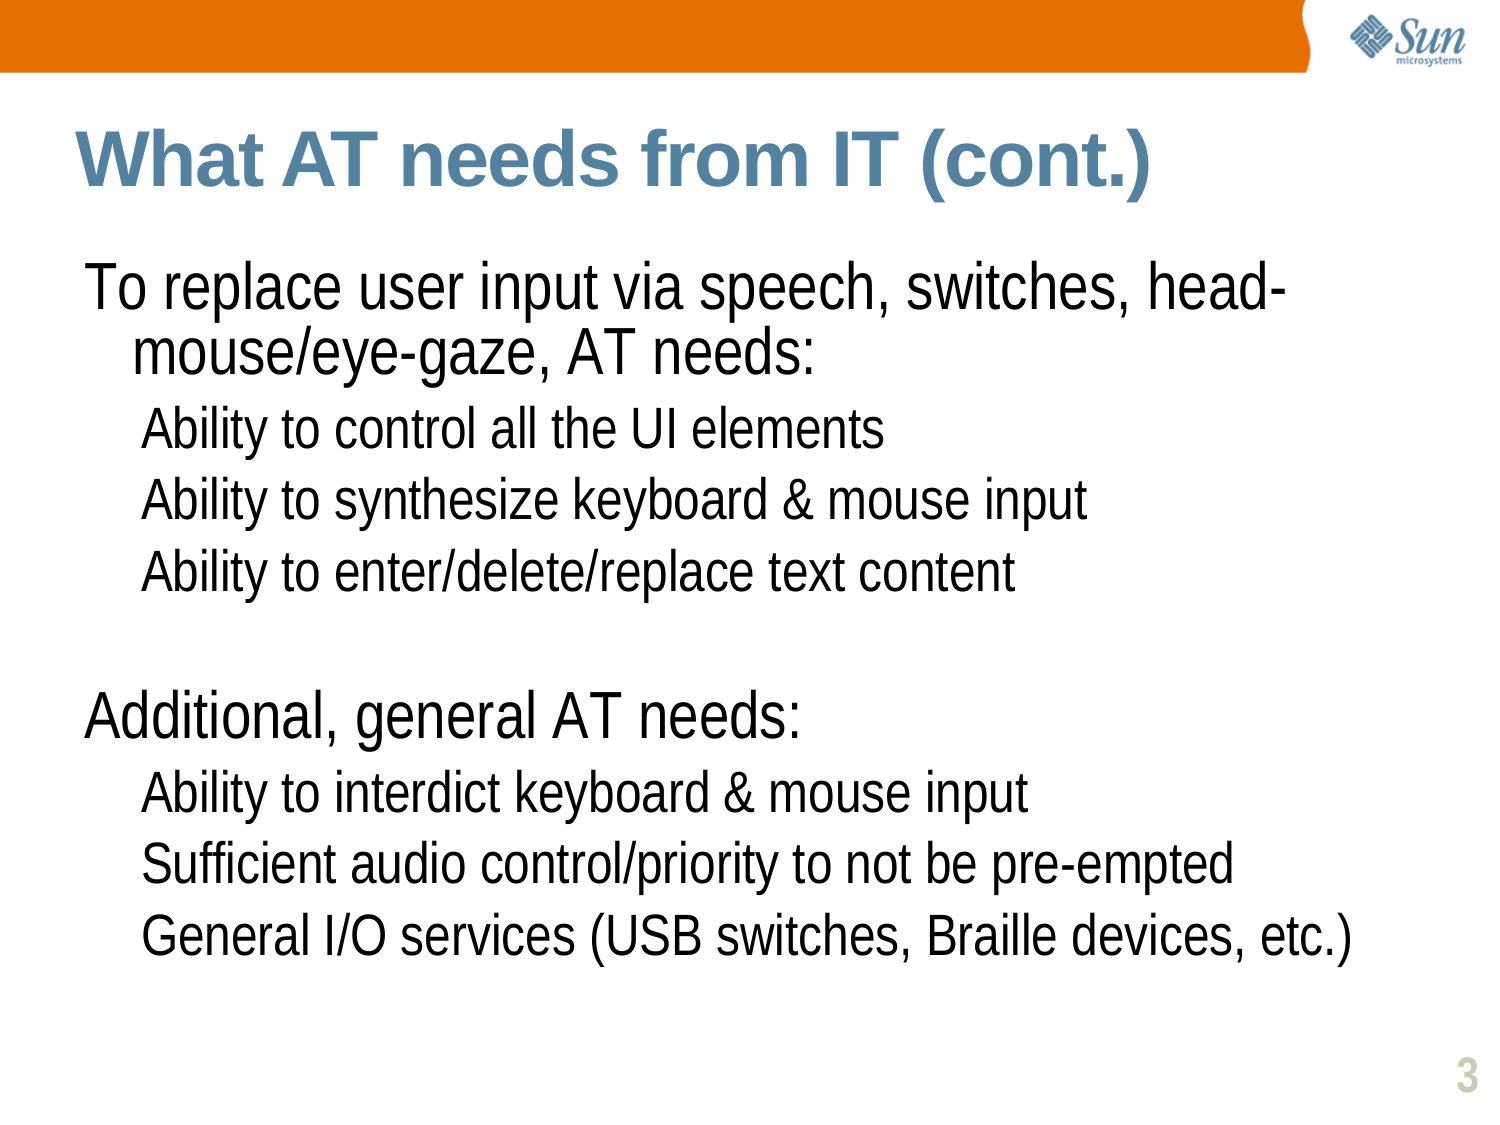

# What AT needs from IT (cont.)
To replace user input via speech, switches, head-mouse/eye-gaze, AT needs:
Ability to control all the UI elements
Ability to synthesize keyboard & mouse input
Ability to enter/delete/replace text content
Additional, general AT needs:
Ability to interdict keyboard & mouse input
Sufficient audio control/priority to not be pre-empted
General I/O services (USB switches, Braille devices, etc.)